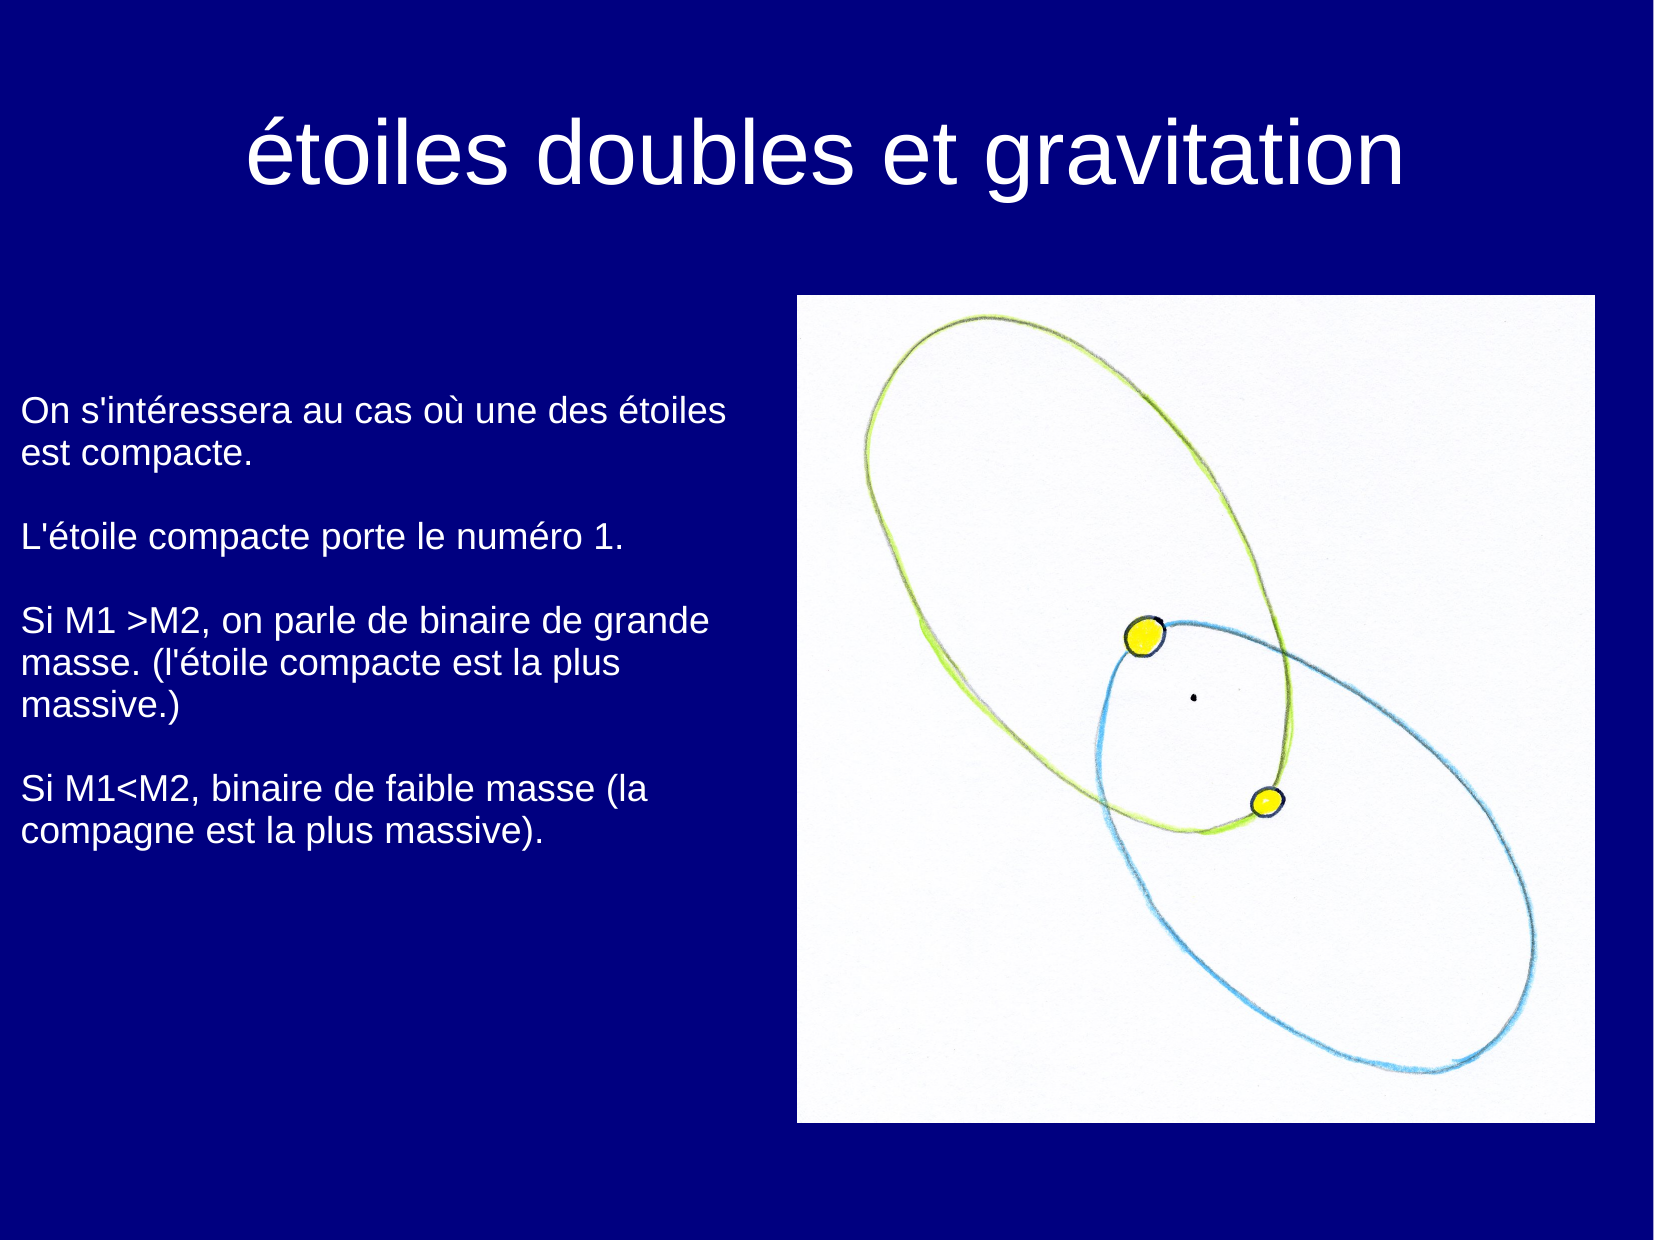

# étoiles doubles et gravitation
On s'intéressera au cas où une des étoiles est compacte.
L'étoile compacte porte le numéro 1.
Si M1 >M2, on parle de binaire de grande masse. (l'étoile compacte est la plus massive.)
Si M1<M2, binaire de faible masse (la compagne est la plus massive).